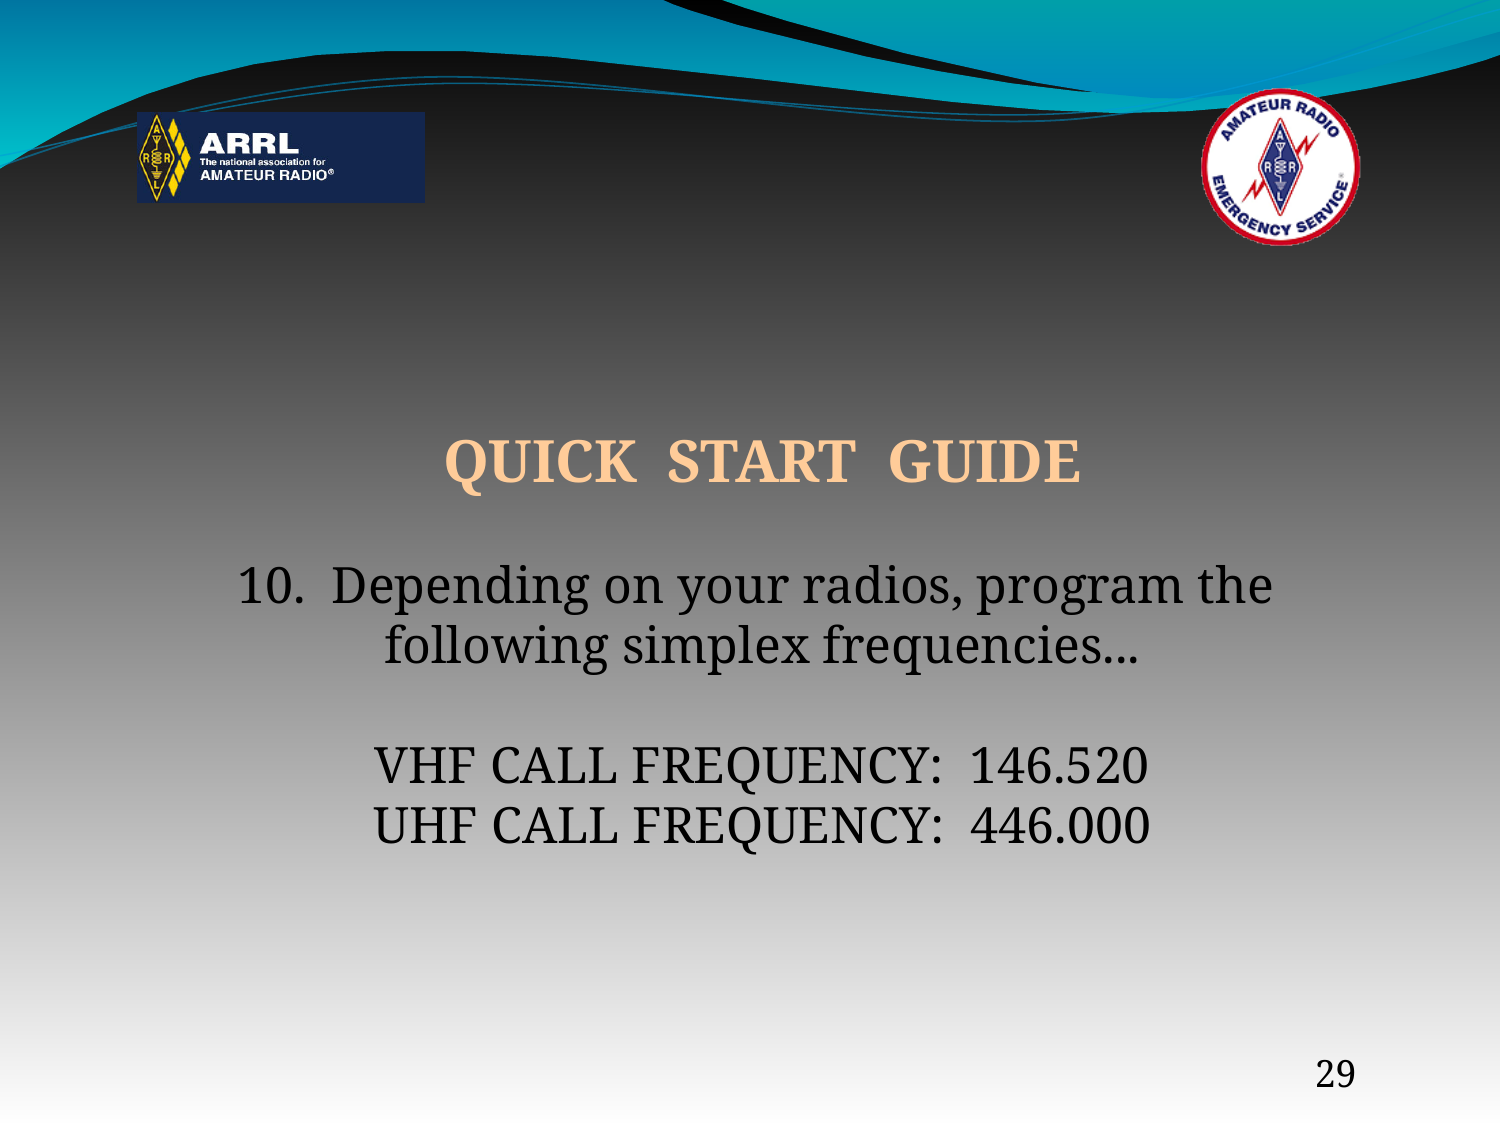

#
QUICK START GUIDE
10. Depending on your radios, program the
following simplex frequencies...
VHF CALL FREQUENCY: 146.520
UHF CALL FREQUENCY: 446.000